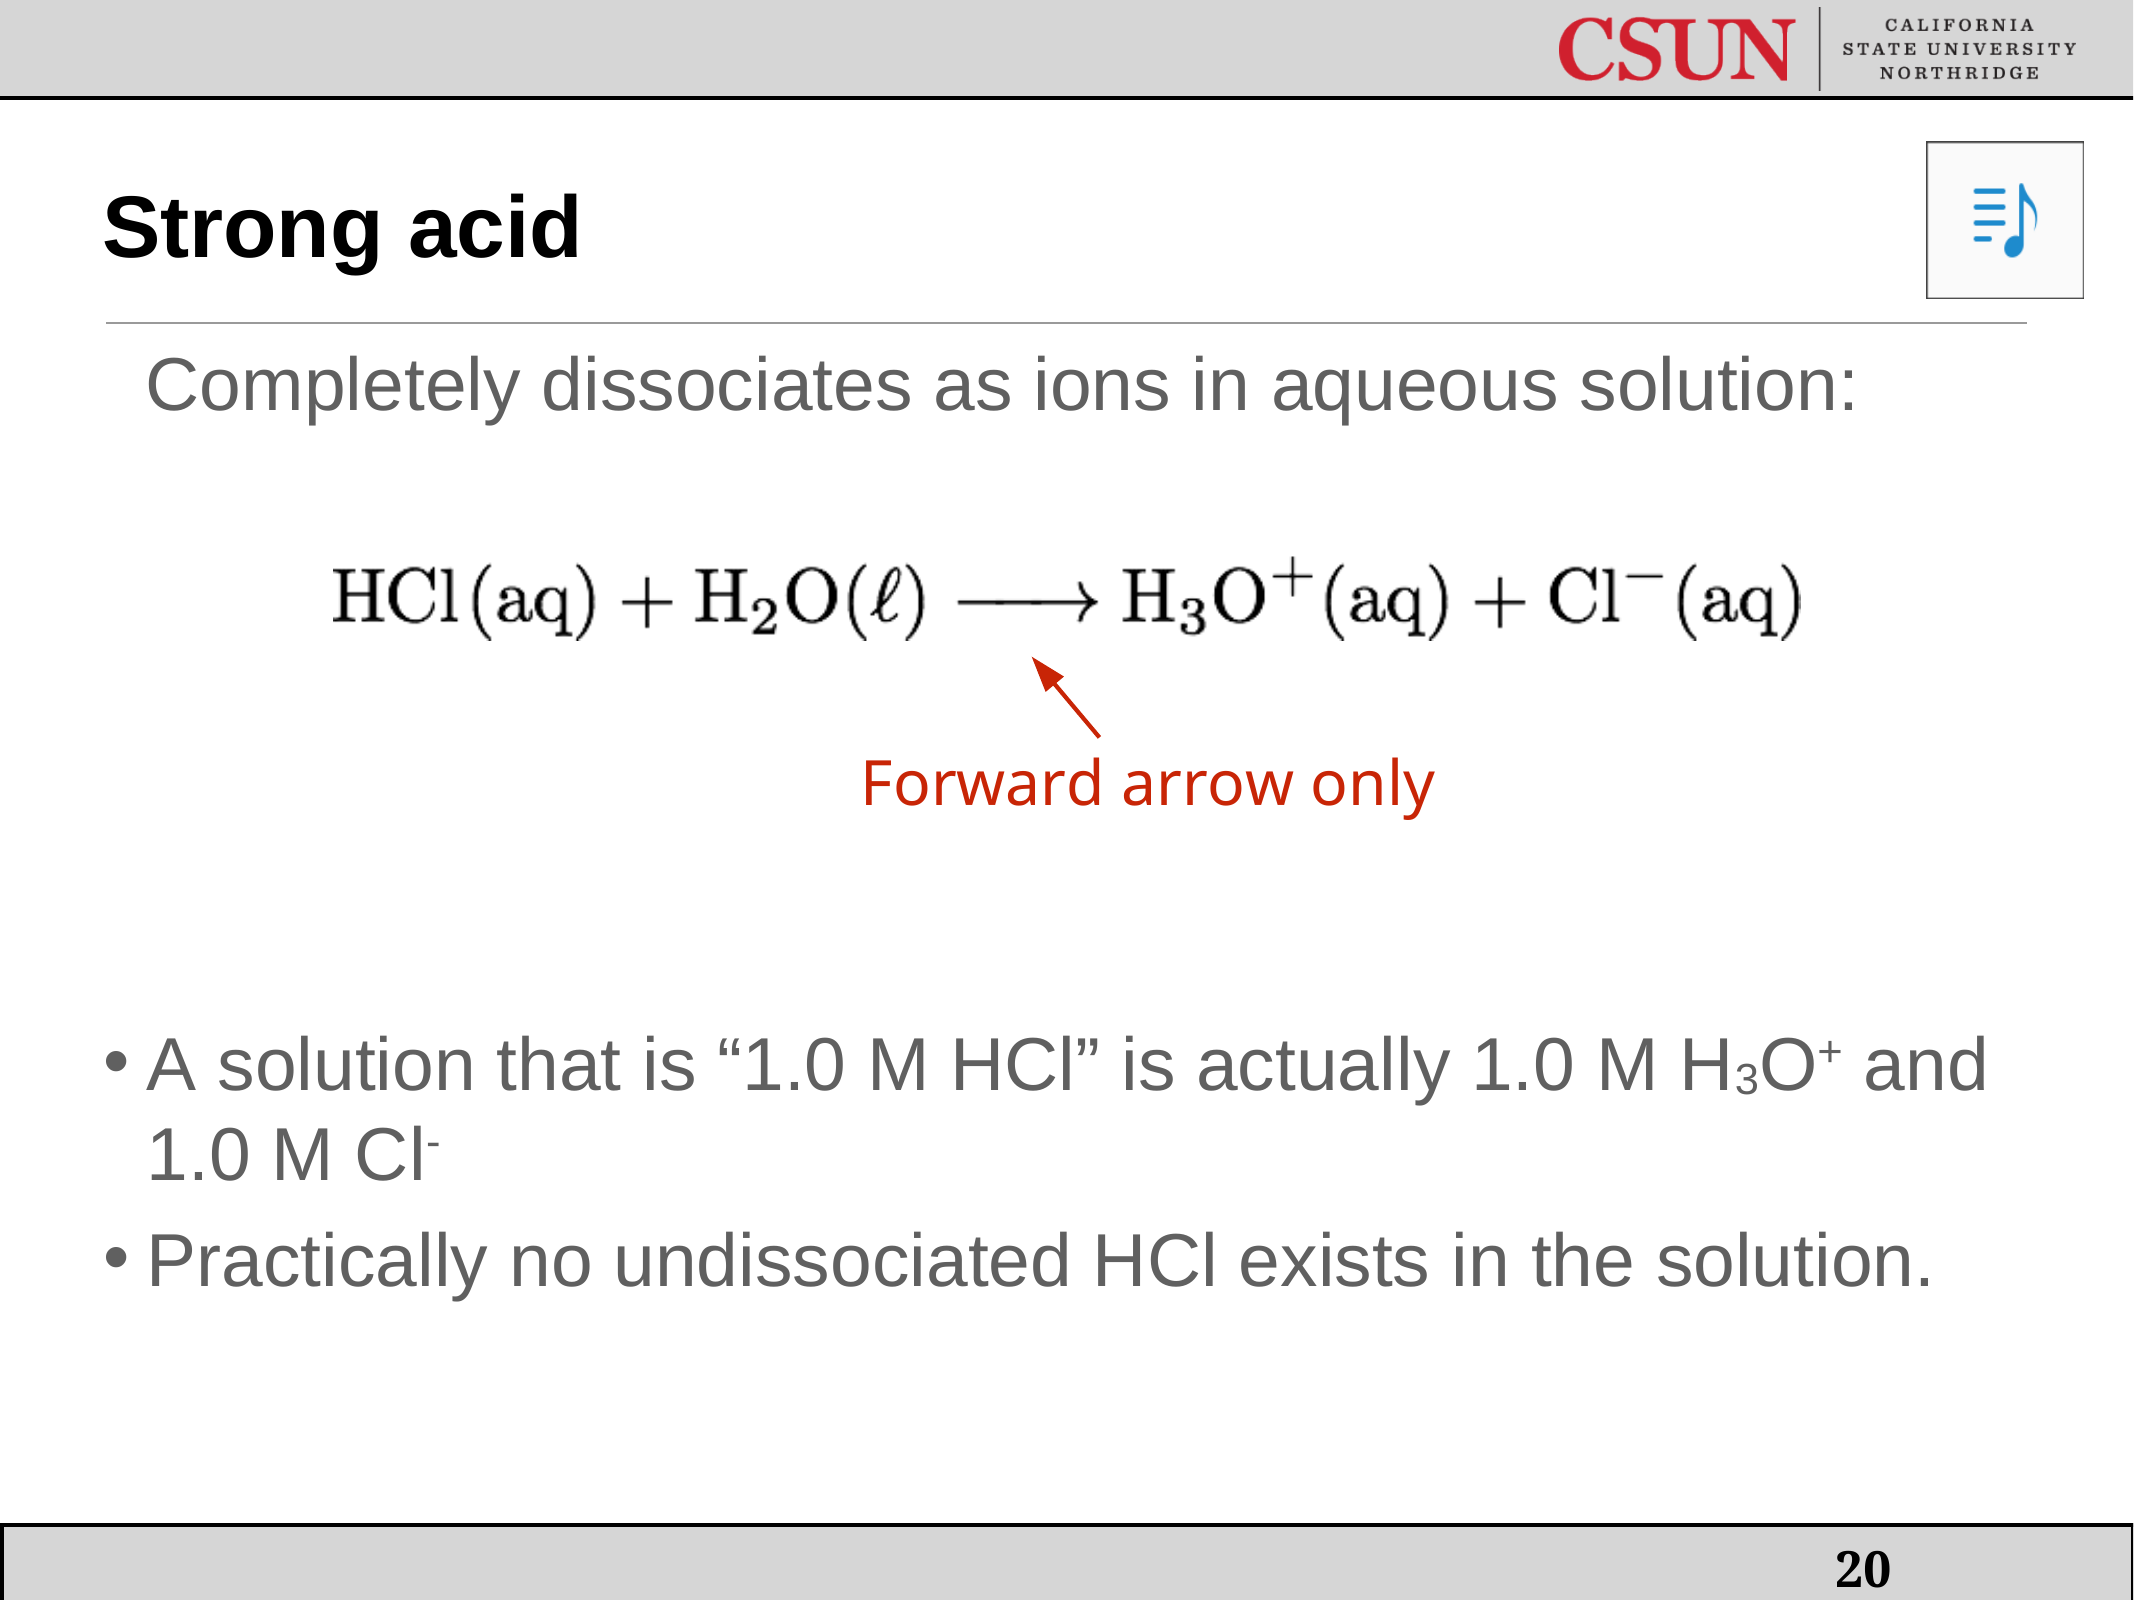

# Strong acid
Completely dissociates as ions in aqueous solution:
Forward arrow only
A solution that is “1.0 M HCl” is actually 1.0 M H3O+ and 1.0 M Cl-
Practically no undissociated HCl exists in the solution.
20